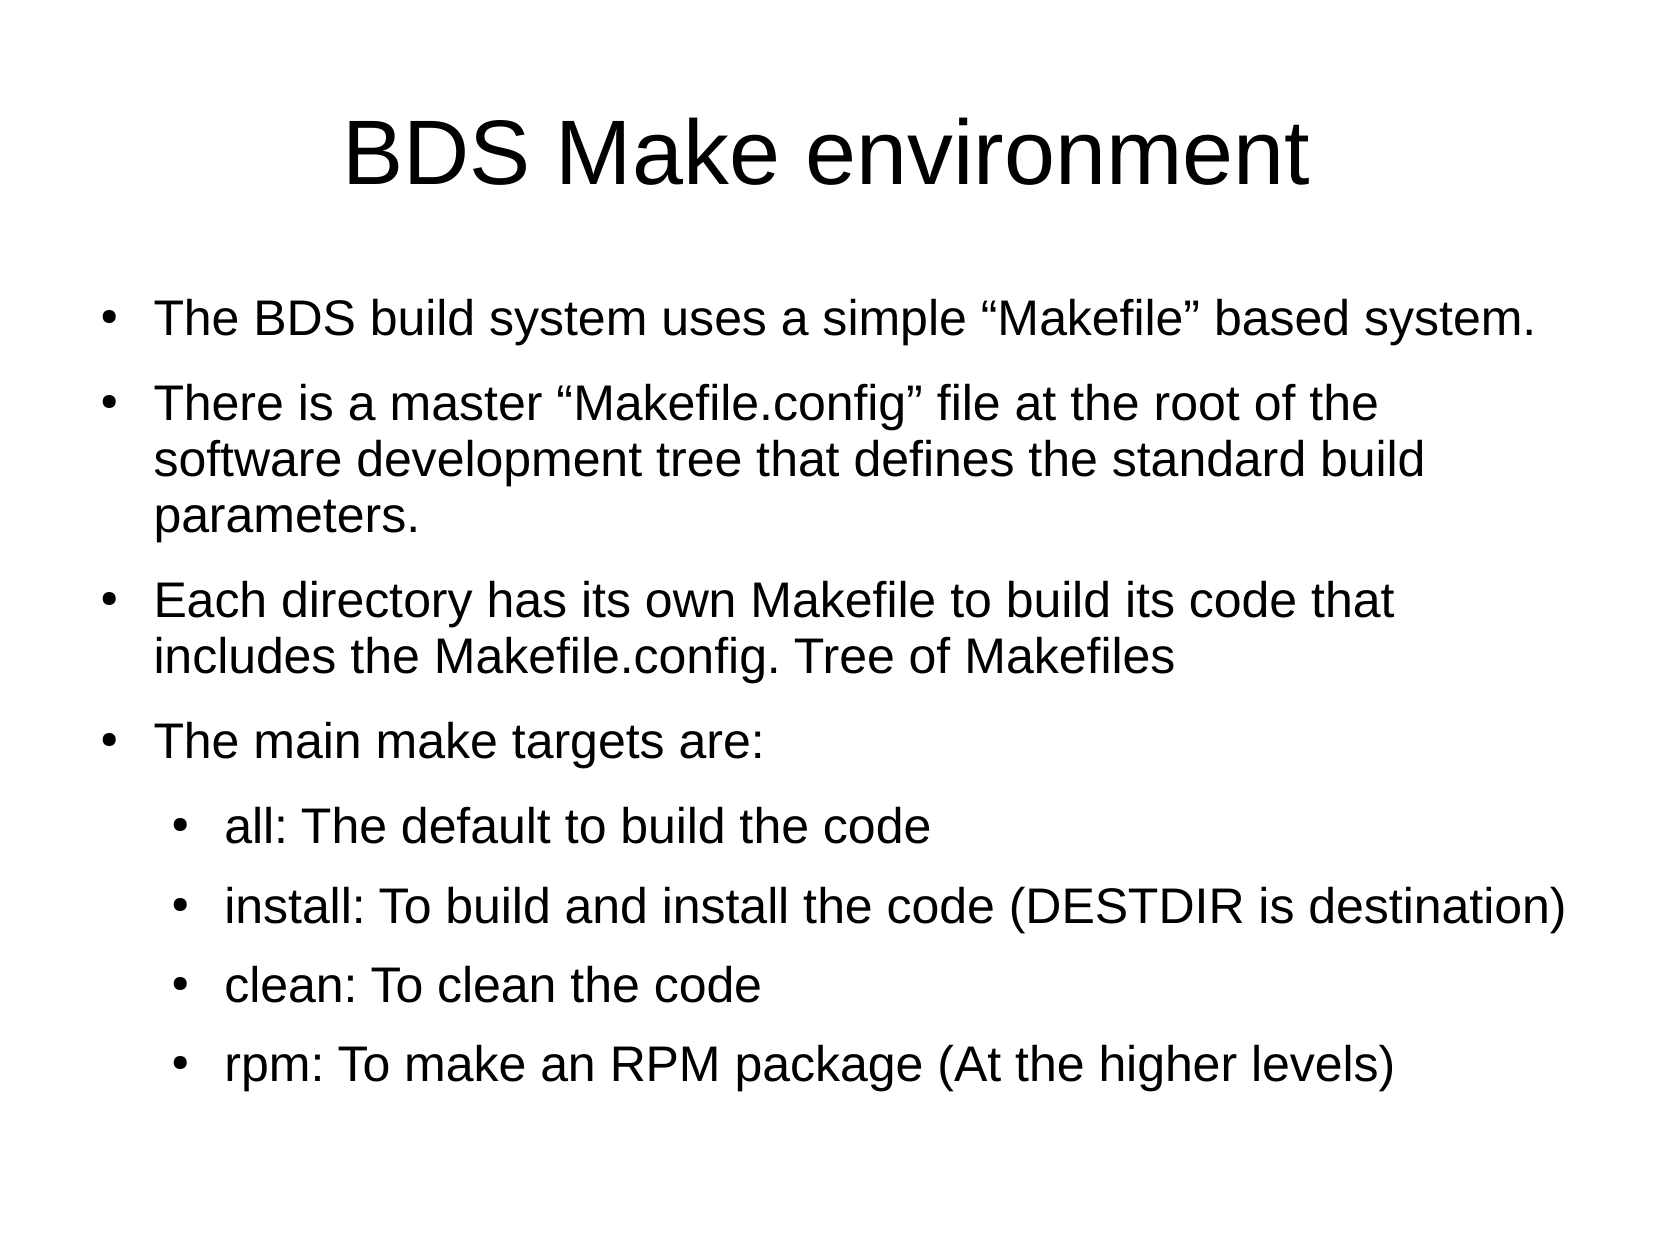

# BDS Make environment
The BDS build system uses a simple “Makefile” based system.
There is a master “Makefile.config” file at the root of the software development tree that defines the standard build parameters.
Each directory has its own Makefile to build its code that includes the Makefile.config. Tree of Makefiles
The main make targets are:
all: The default to build the code
install: To build and install the code (DESTDIR is destination)
clean: To clean the code
rpm: To make an RPM package (At the higher levels)